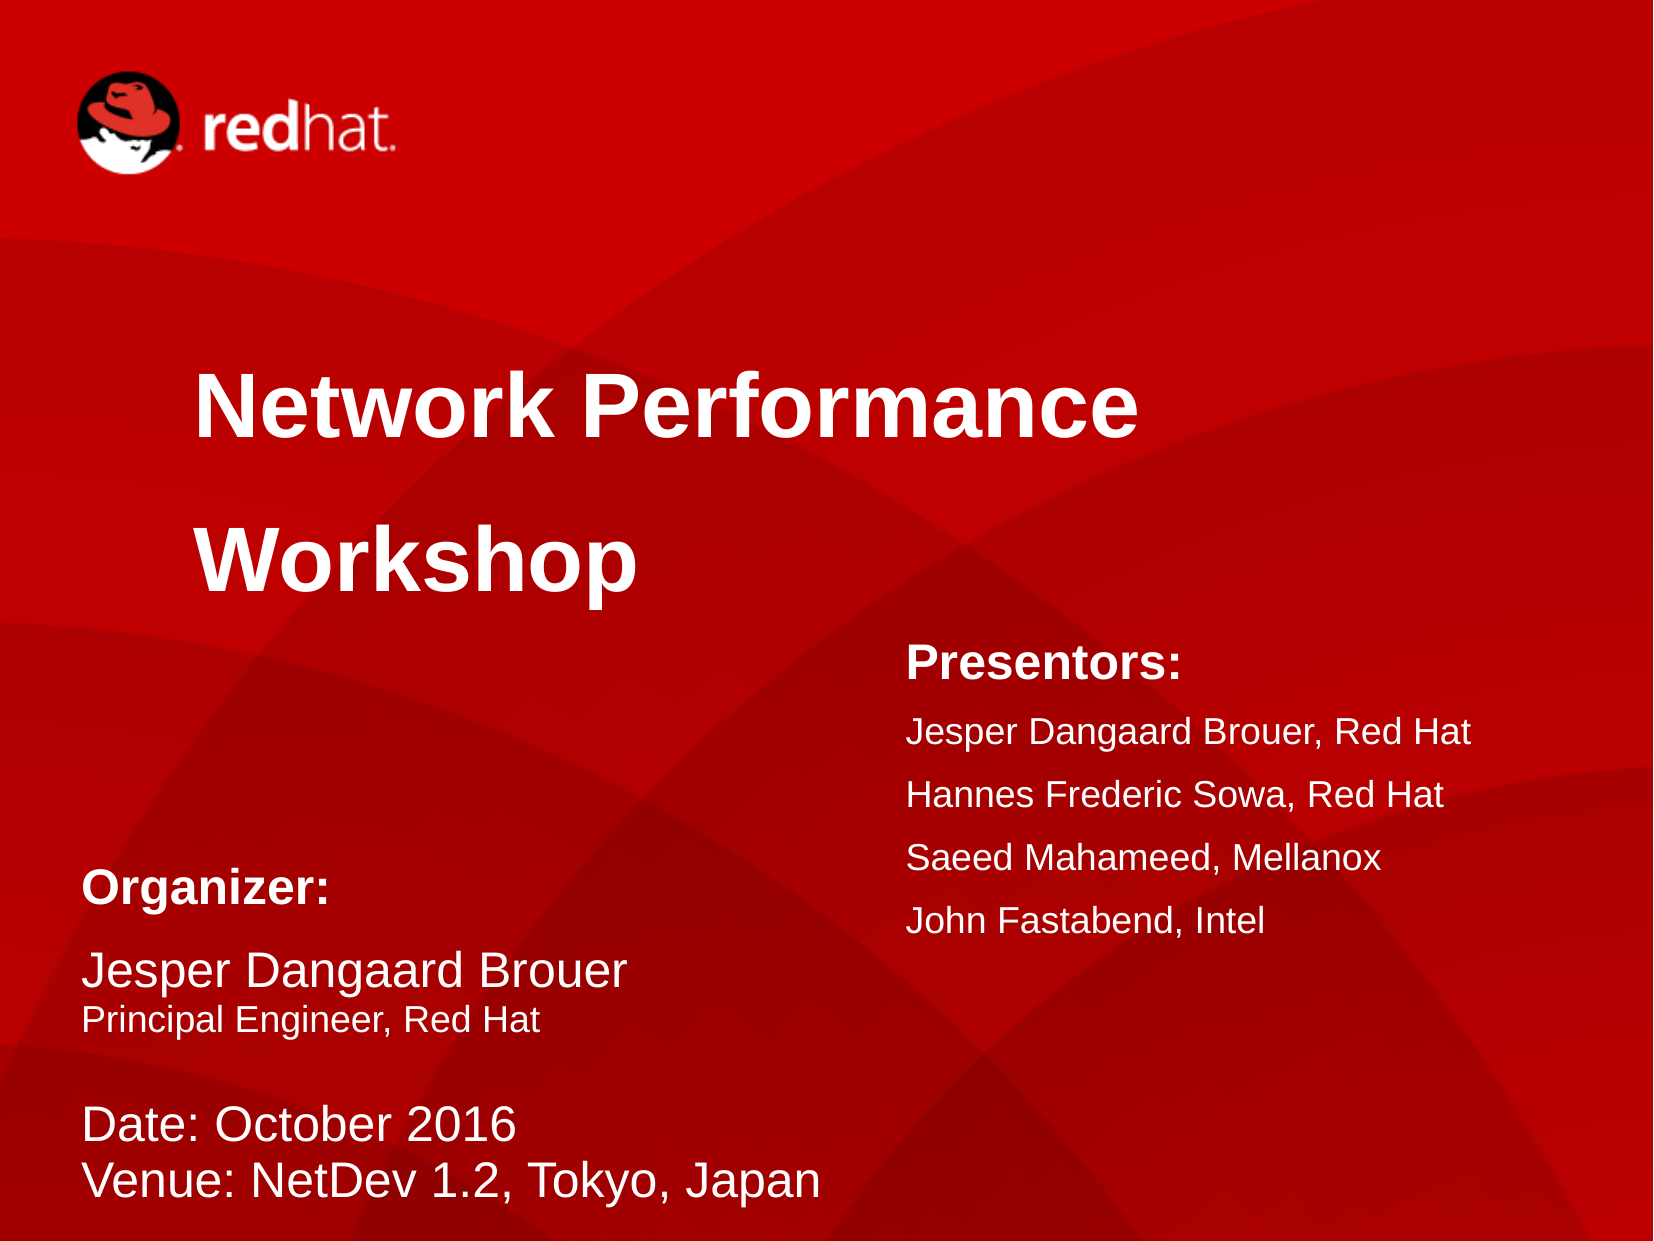

Network Performance
Workshop
Presentors:
Jesper Dangaard Brouer, Red Hat
Hannes Frederic Sowa, Red Hat
Saeed Mahameed, Mellanox
John Fastabend, Intel
Organizer:
Jesper Dangaard Brouer
Principal Engineer, Red Hat
Date: October 2016
Venue: NetDev 1.2, Tokyo, Japan